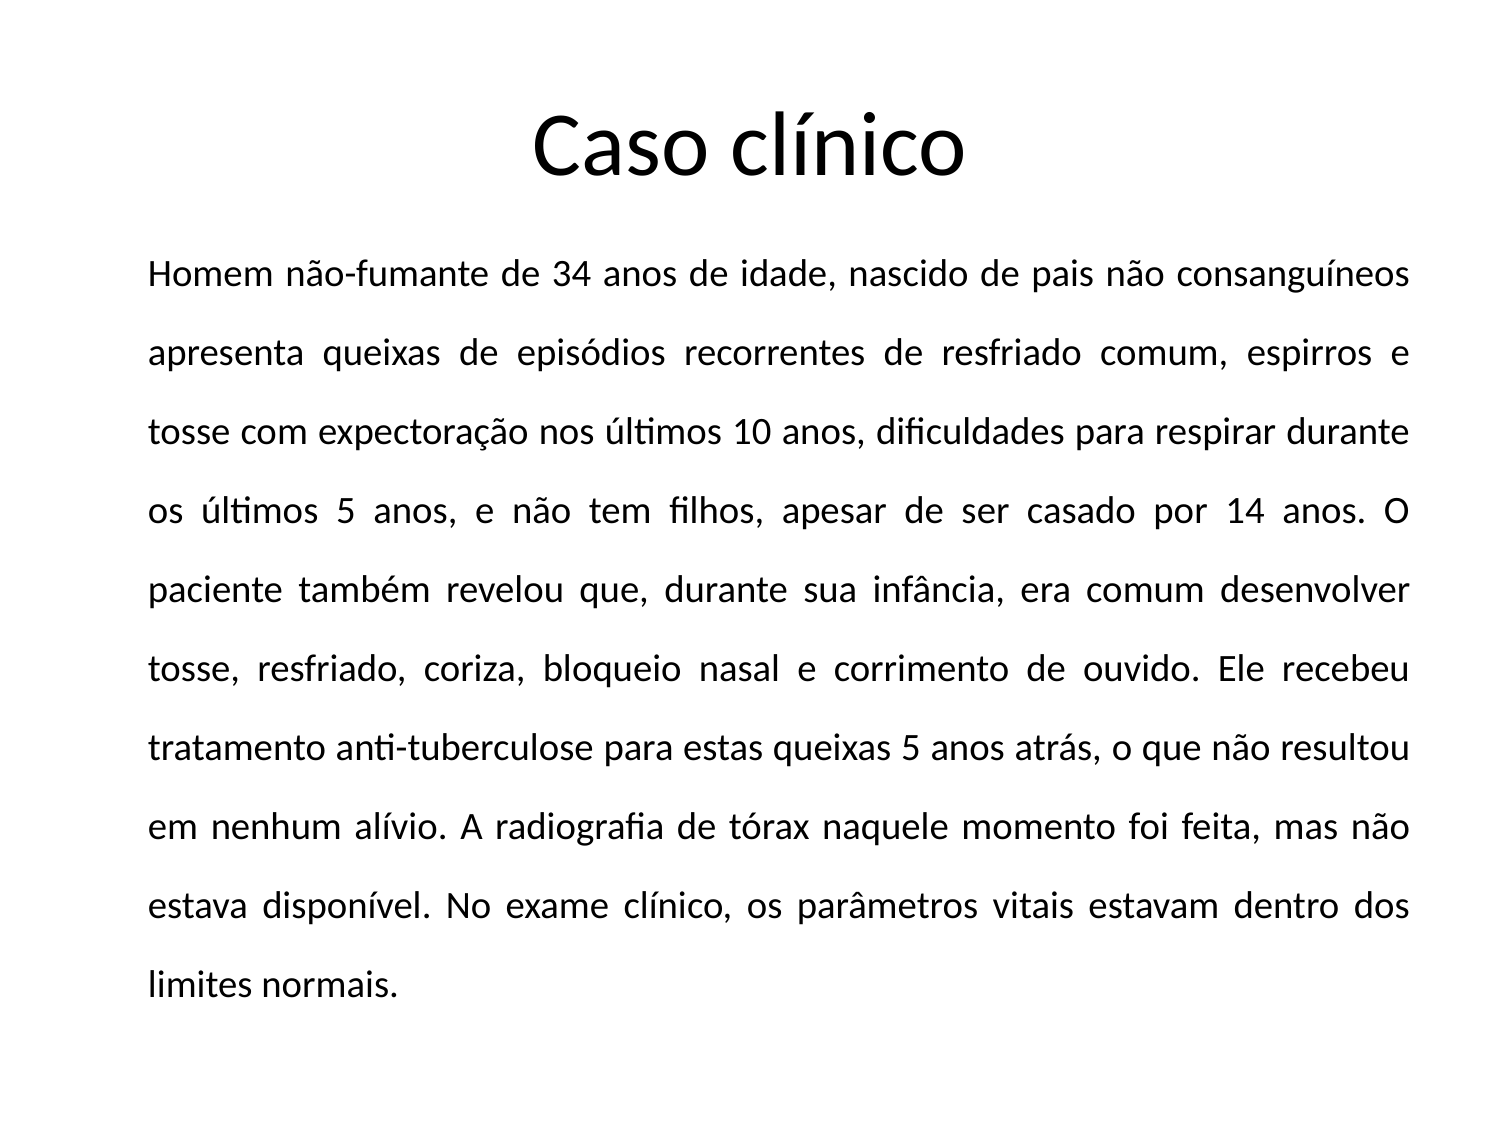

# Caso clínico
	Homem não-fumante de 34 anos de idade, nascido de pais não consanguíneos apresenta queixas de episódios recorrentes de resfriado comum, espirros e tosse com expectoração nos últimos 10 anos, dificuldades para respirar durante os últimos 5 anos, e não tem filhos, apesar de ser casado por 14 anos. O paciente também revelou que, durante sua infância, era comum desenvolver tosse, resfriado, coriza, bloqueio nasal e corrimento de ouvido. Ele recebeu tratamento anti-tuberculose para estas queixas 5 anos atrás, o que não resultou em nenhum alívio. A radiografia de tórax naquele momento foi feita, mas não estava disponível. No exame clínico, os parâmetros vitais estavam dentro dos limites normais.